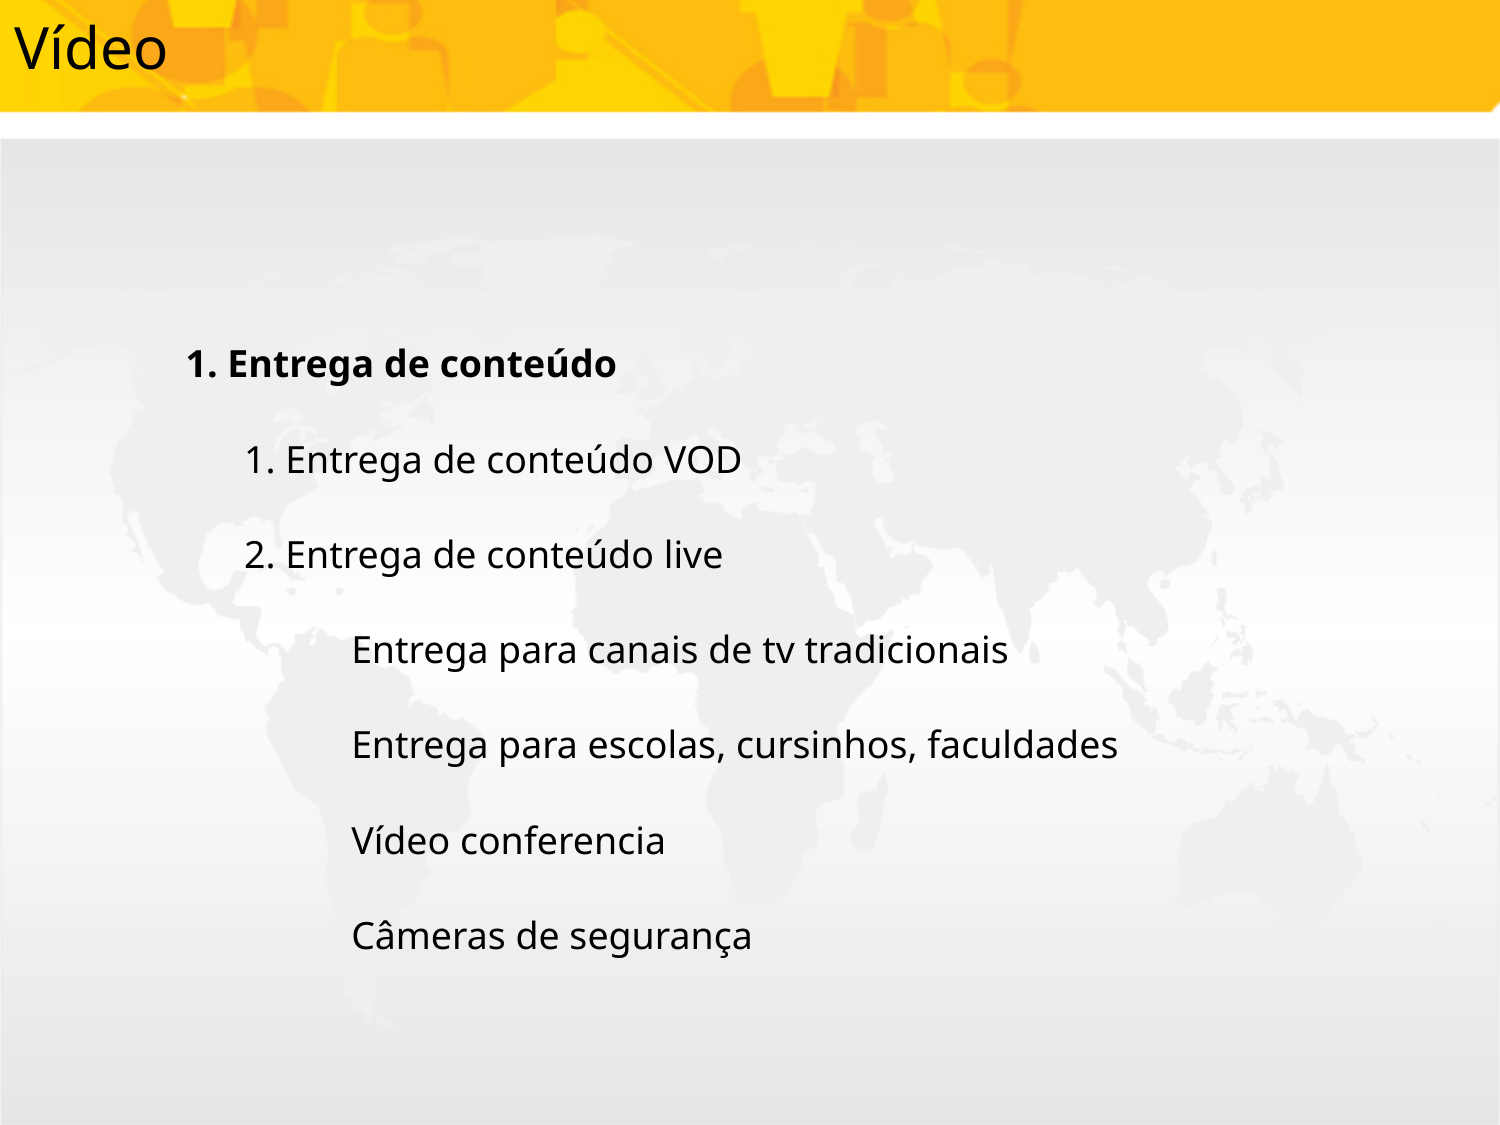

Vídeo
 1. Entrega de conteúdo
 1. Entrega de conteúdo VOD
 2. Entrega de conteúdo live
 Entrega para canais de tv tradicionais
 Entrega para escolas, cursinhos, faculdades
 Vídeo conferencia
 Câmeras de segurança